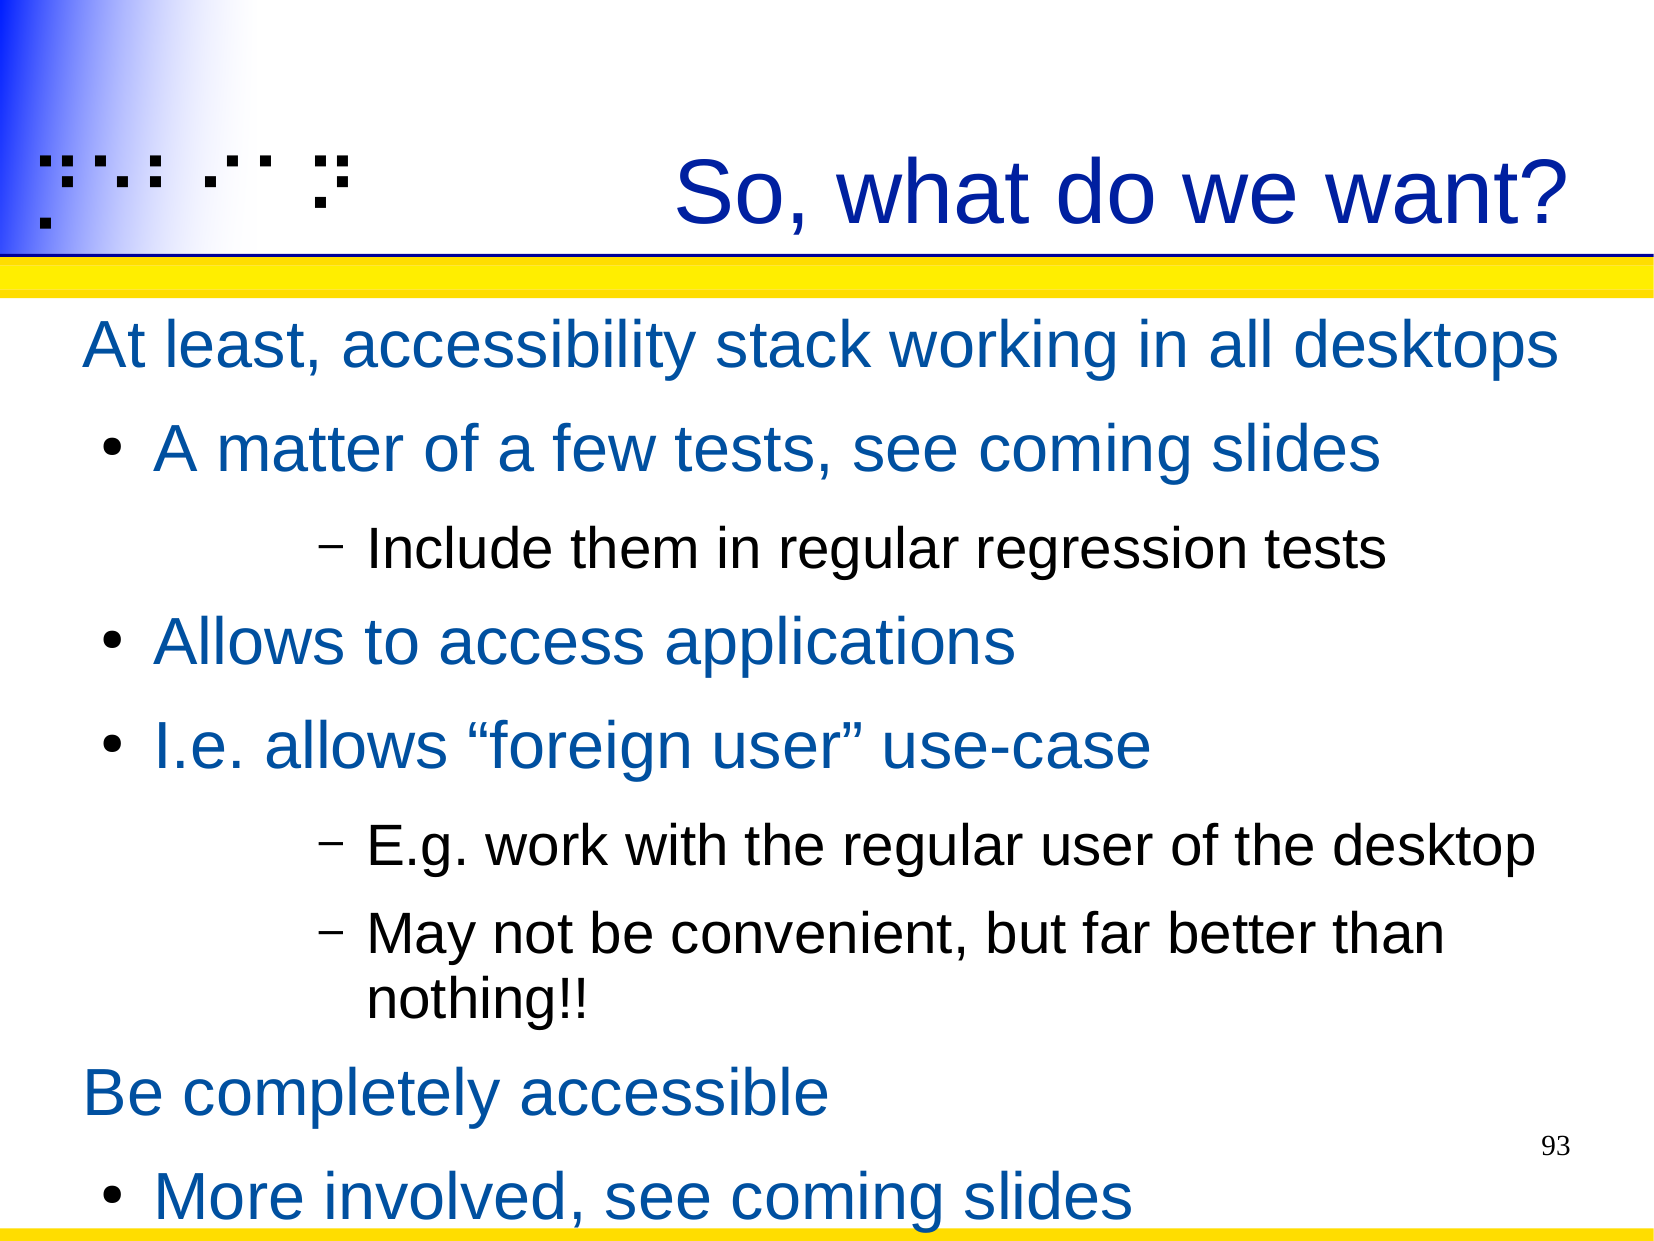

# So, what do we want?
At least, accessibility stack working in all desktops
A matter of a few tests, see coming slides
Include them in regular regression tests
Allows to access applications
I.e. allows “foreign user” use-case
E.g. work with the regular user of the desktop
May not be convenient, but far better than nothing!!
Be completely accessible
More involved, see coming slides
93